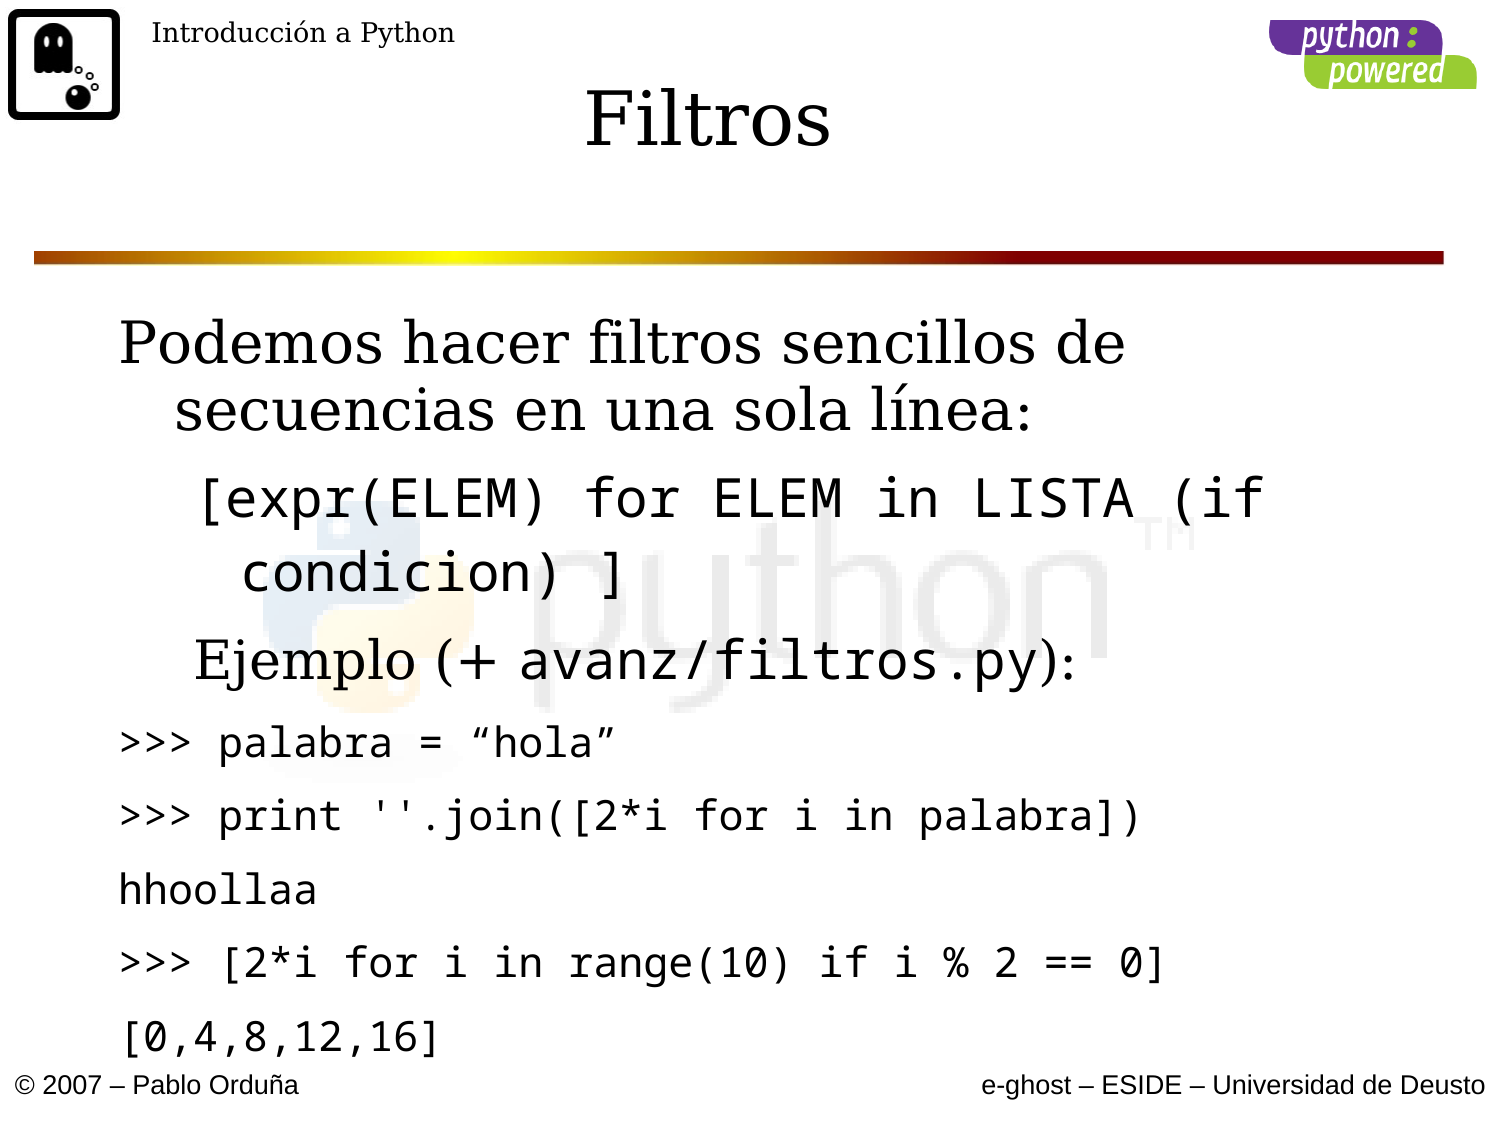

# Filtros
Podemos hacer filtros sencillos de secuencias en una sola línea:
[expr(ELEM) for ELEM in LISTA (if condicion) ]
Ejemplo (+ avanz/filtros.py):
>>> palabra = “hola”
>>> print ''.join([2*i for i in palabra])
hhoollaa
>>> [2*i for i in range(10) if i % 2 == 0]
[0,4,8,12,16]